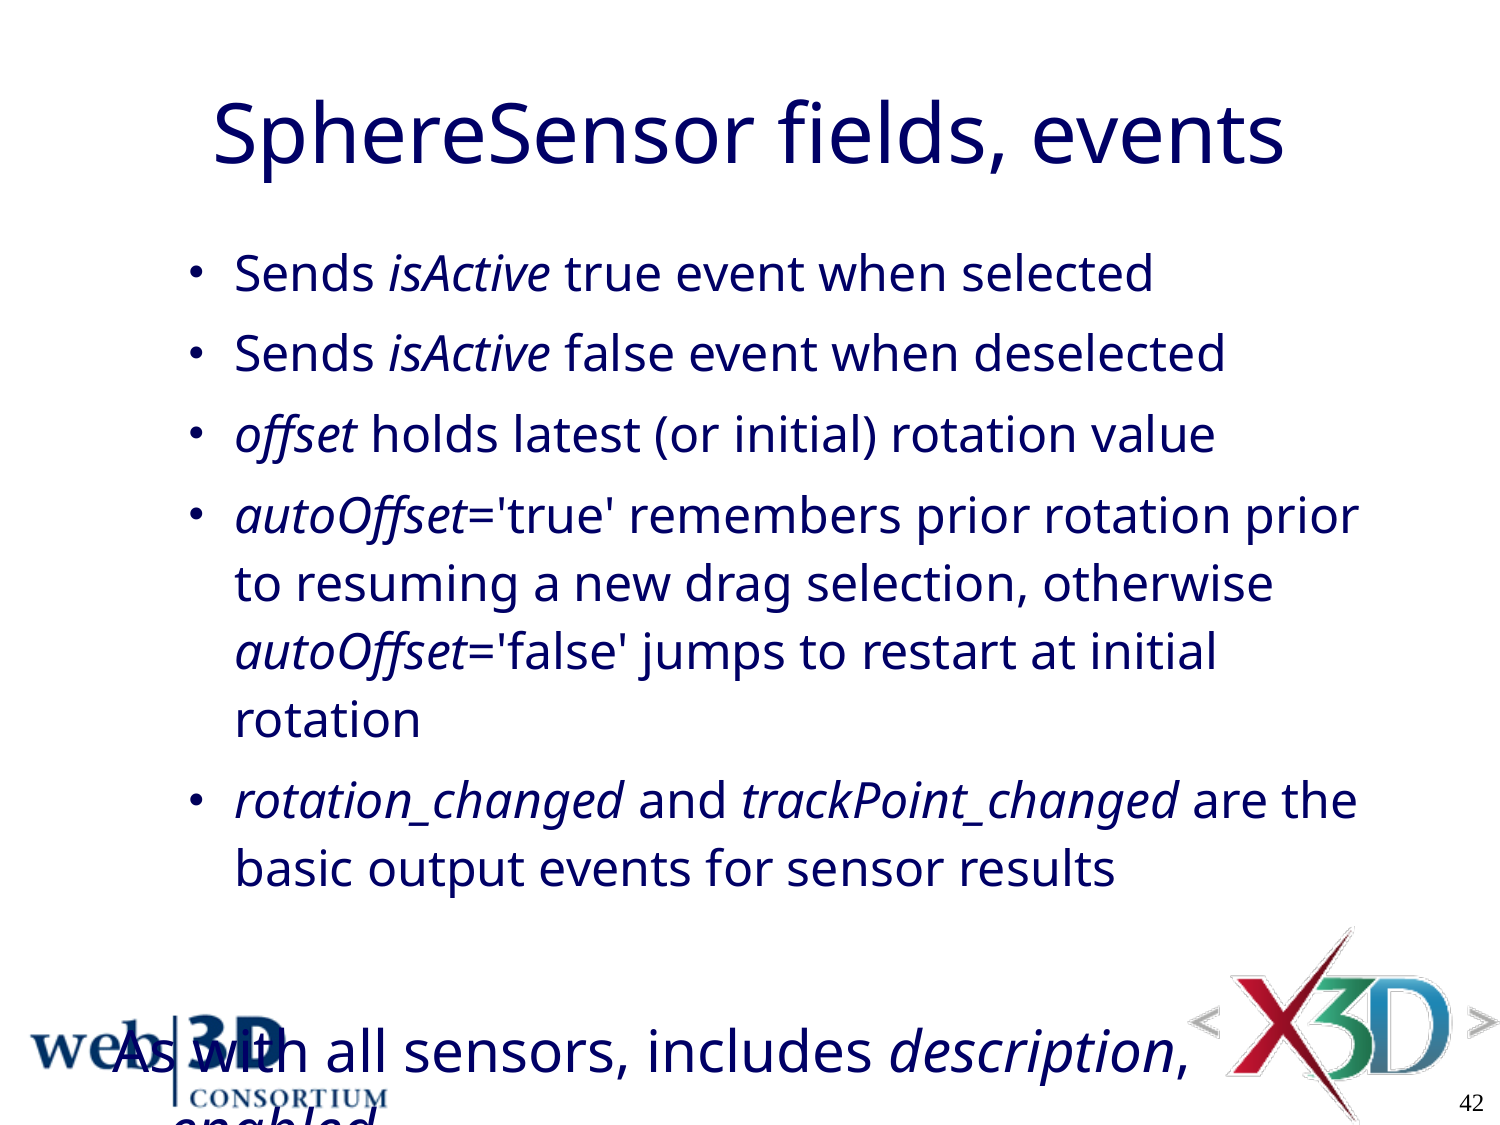

# SphereSensor fields, events
Sends isActive true event when selected
Sends isActive false event when deselected
offset holds latest (or initial) rotation value
autoOffset='true' remembers prior rotation prior to resuming a new drag selection, otherwise autoOffset='false' jumps to restart at initial rotation
rotation_changed and trackPoint_changed are the basic output events for sensor results
As with all sensors, includes description, enabled